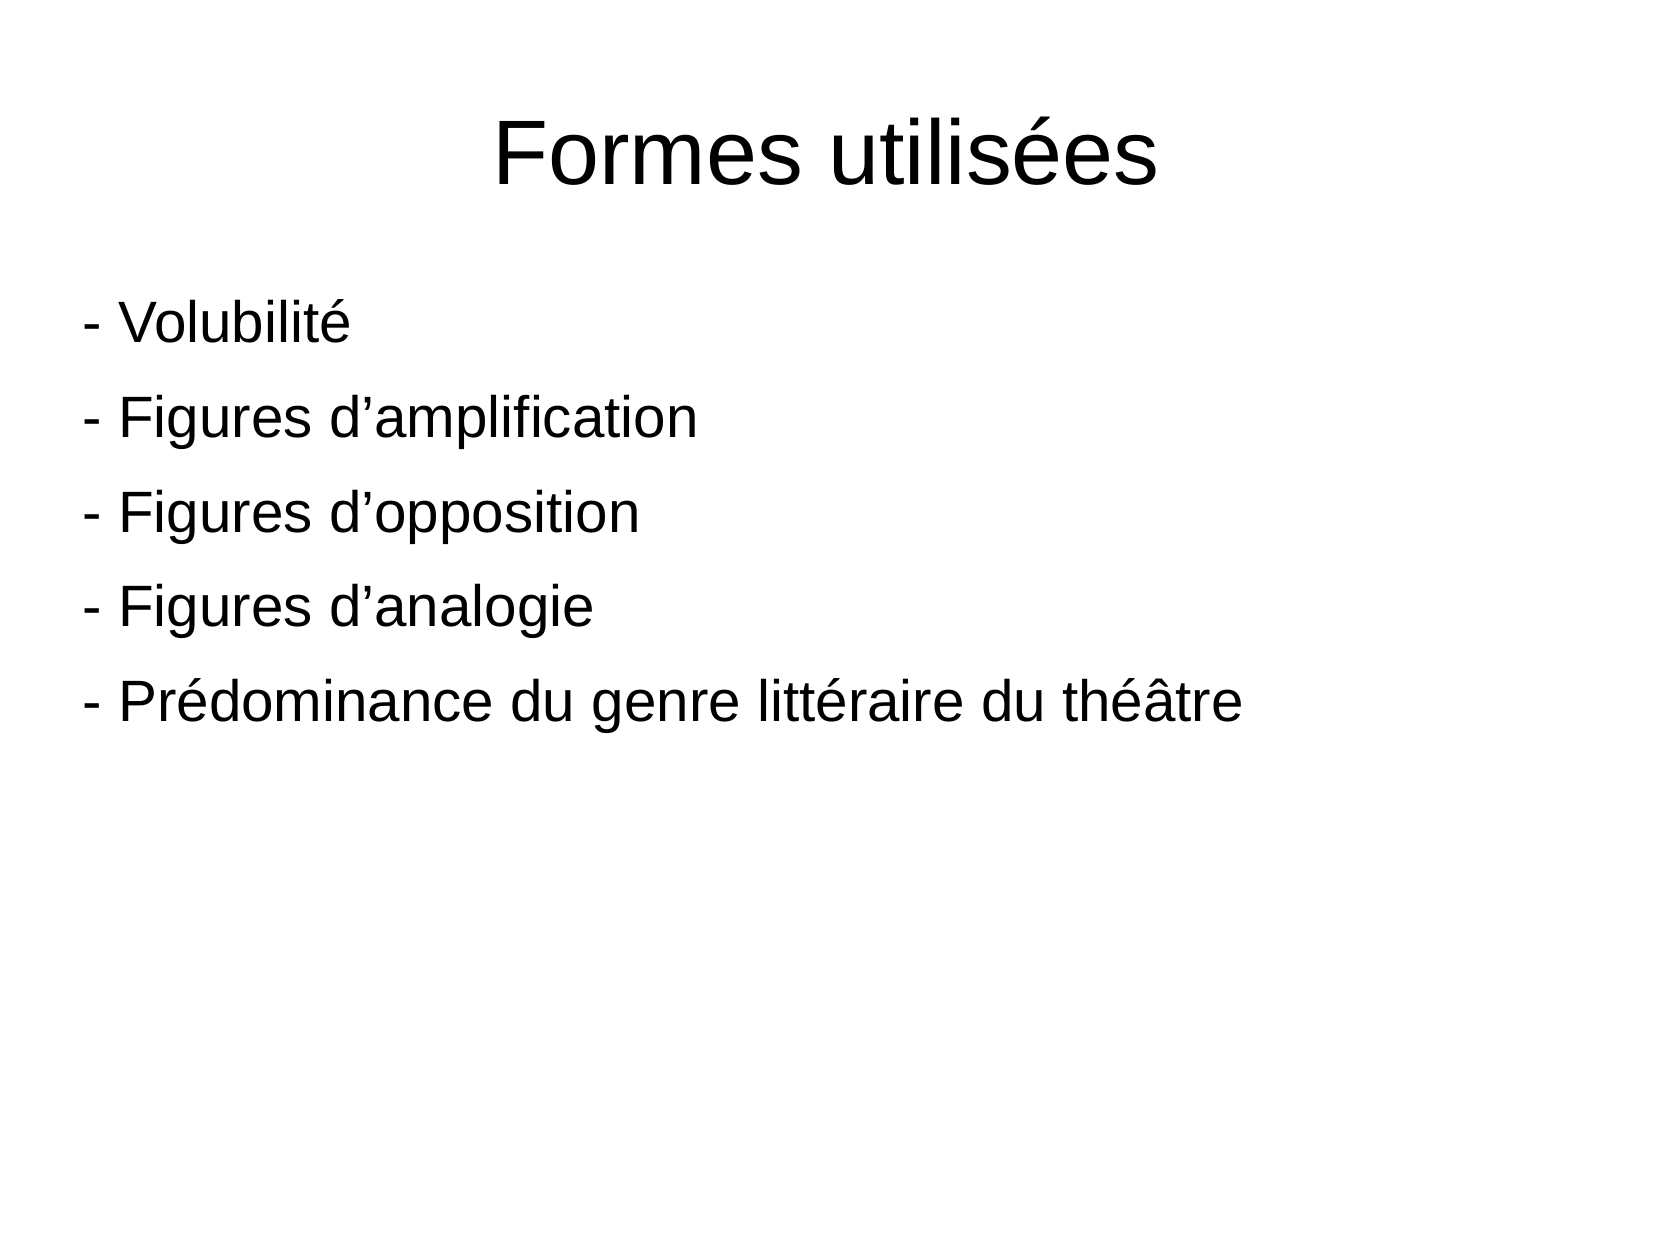

# Formes utilisées
- Volubilité
- Figures d’amplification
- Figures d’opposition
- Figures d’analogie
- Prédominance du genre littéraire du théâtre